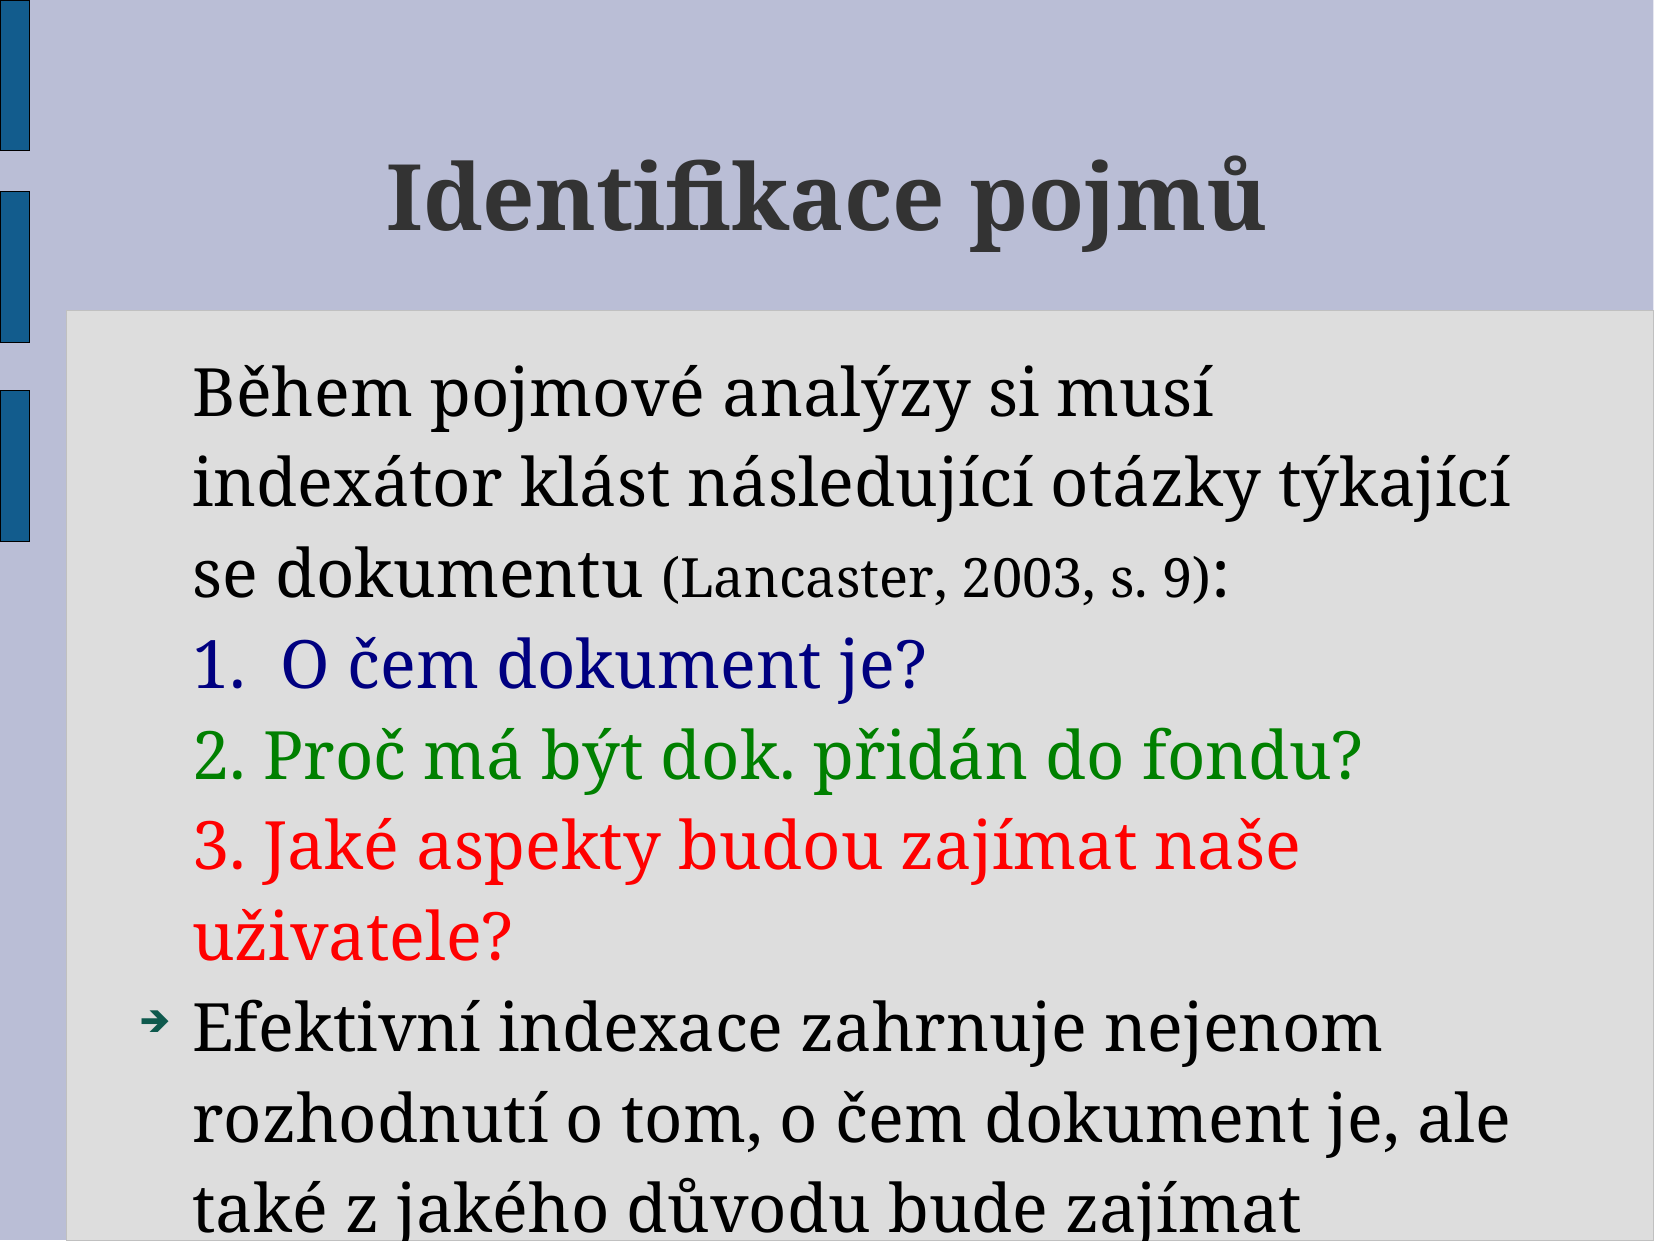

# Identifikace pojmů
Během pojmové analýzy si musí indexátor klást následující otázky týkající se dokumentu (Lancaster, 2003, s. 9):
1. O čem dokument je?
2. Proč má být dok. přidán do fondu?
3. Jaké aspekty budou zajímat naše uživatele?
Efektivní indexace zahrnuje nejenom rozhodnutí o tom, o čem dokument je, ale také z jakého důvodu bude zajímat určitou skupinu uživatelů.